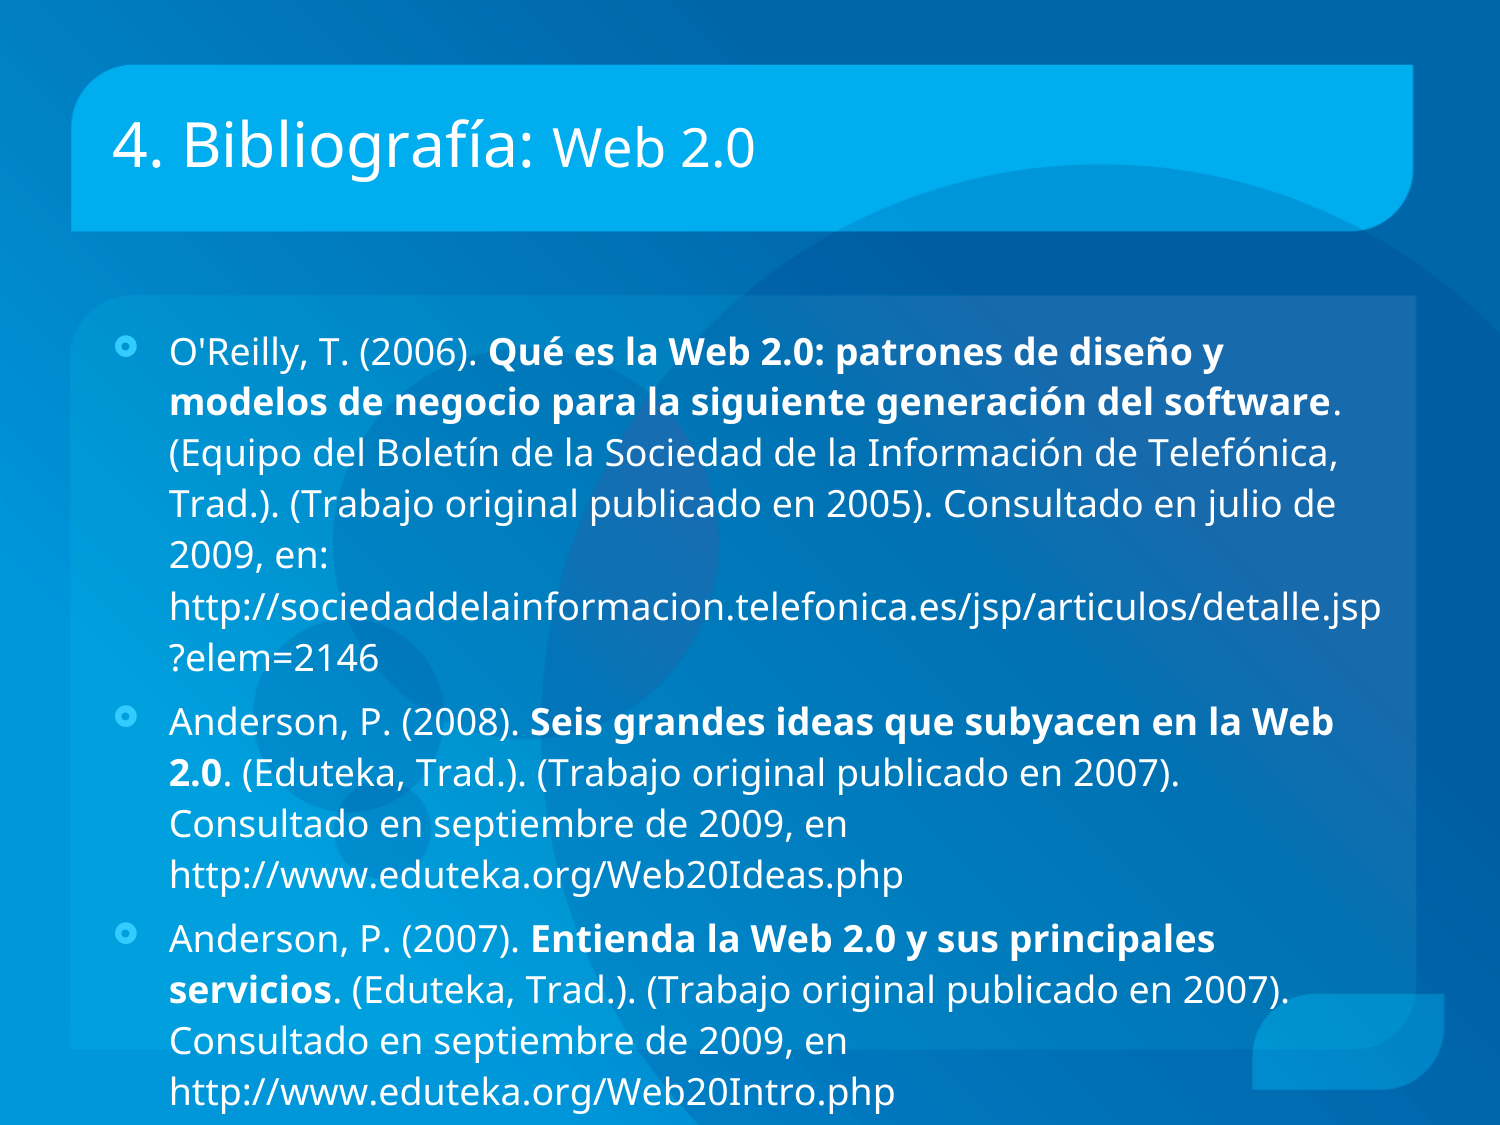

# 4. Bibliografía: Web 2.0
O'Reilly, T. (2006). Qué es la Web 2.0: patrones de diseño y modelos de negocio para la siguiente generación del software. (Equipo del Boletín de la Sociedad de la Información de Telefónica, Trad.). (Trabajo original publicado en 2005). Consultado en julio de 2009, en: http://sociedaddelainformacion.telefonica.es/jsp/articulos/detalle.jsp?elem=2146
Anderson, P. (2008). Seis grandes ideas que subyacen en la Web 2.0. (Eduteka, Trad.). (Trabajo original publicado en 2007). Consultado en septiembre de 2009, en http://www.eduteka.org/Web20Ideas.php
Anderson, P. (2007). Entienda la Web 2.0 y sus principales servicios. (Eduteka, Trad.). (Trabajo original publicado en 2007). Consultado en septiembre de 2009, en http://www.eduteka.org/Web20Intro.php